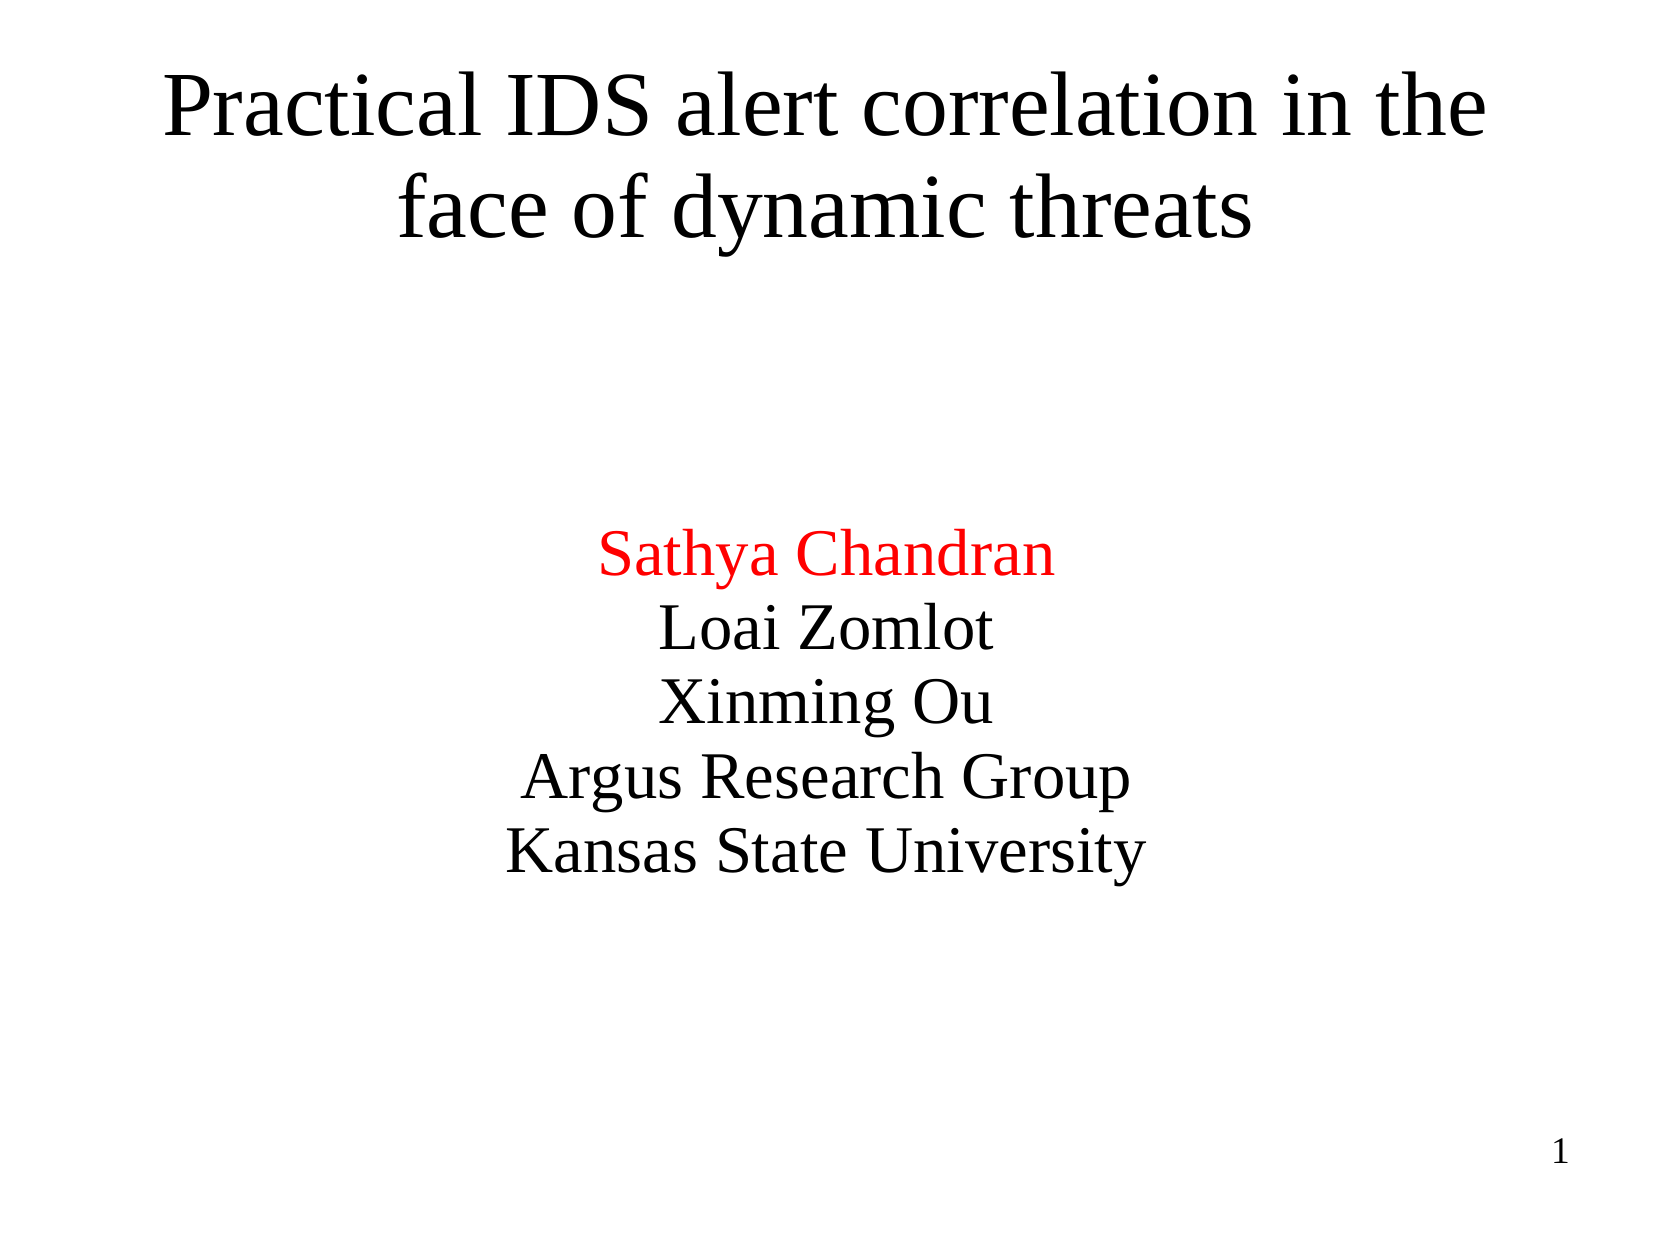

# Practical IDS alert correlation in the face of dynamic threats
Sathya Chandran
Loai Zomlot
Xinming Ou
Argus Research Group
Kansas State University
1